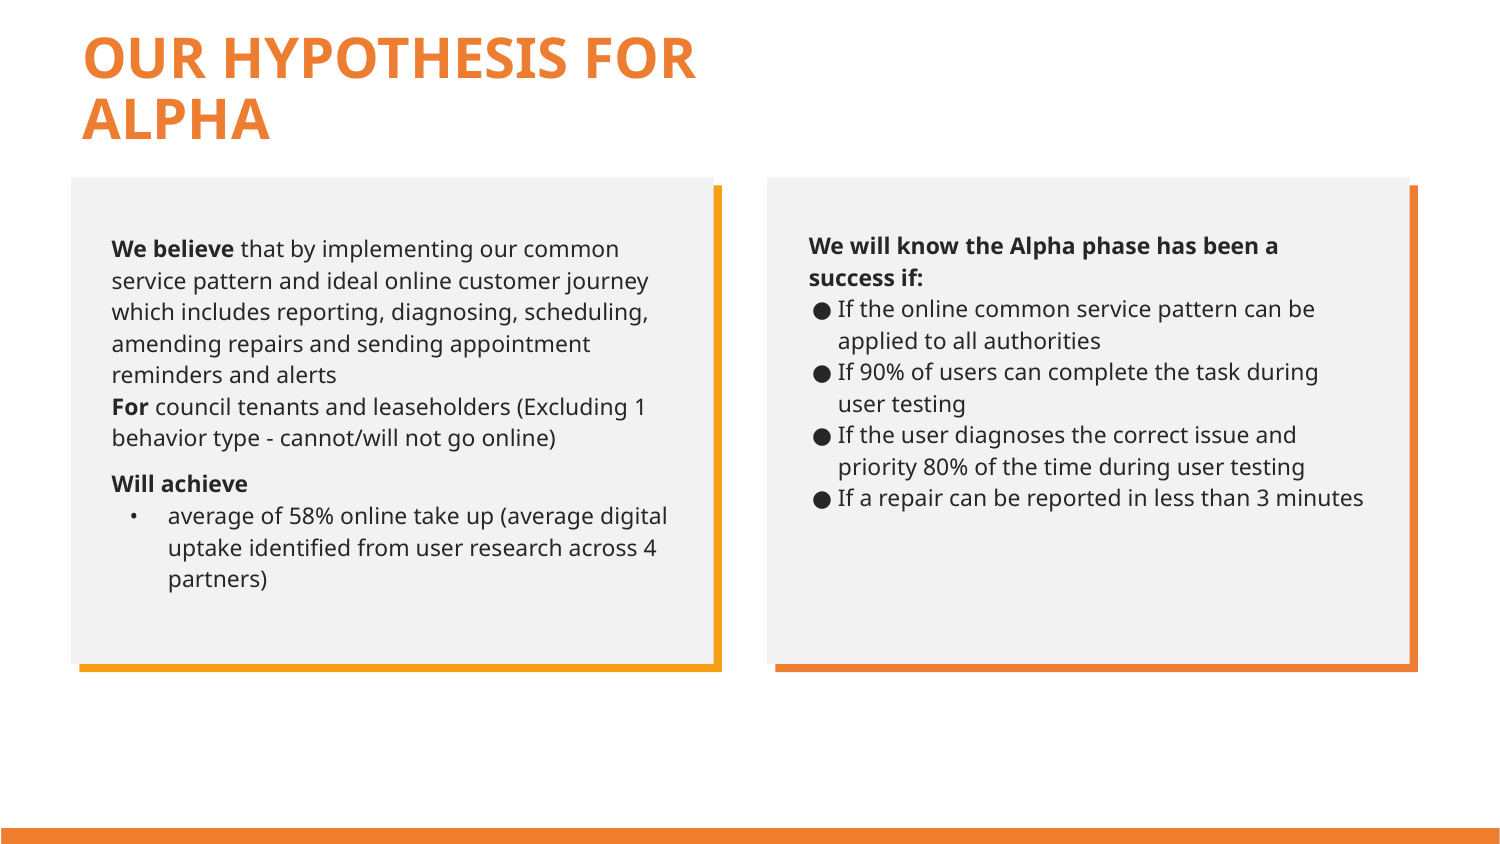

OUR HYPOTHESIS FOR ALPHA
We will know the Alpha phase has been a success if:
If the online common service pattern can be applied to all authorities
If 90% of users can complete the task during user testing
If the user diagnoses the correct issue and priority 80% of the time during user testing
If a repair can be reported in less than 3 minutes
We believe that by implementing our common service pattern and ideal online customer journey which includes reporting, diagnosing, scheduling, amending repairs and sending appointment reminders and alerts
For council tenants and leaseholders (Excluding 1 behavior type - cannot/will not go online)
Will achieve
average of 58% online take up (average digital uptake identified from user research across 4 partners)